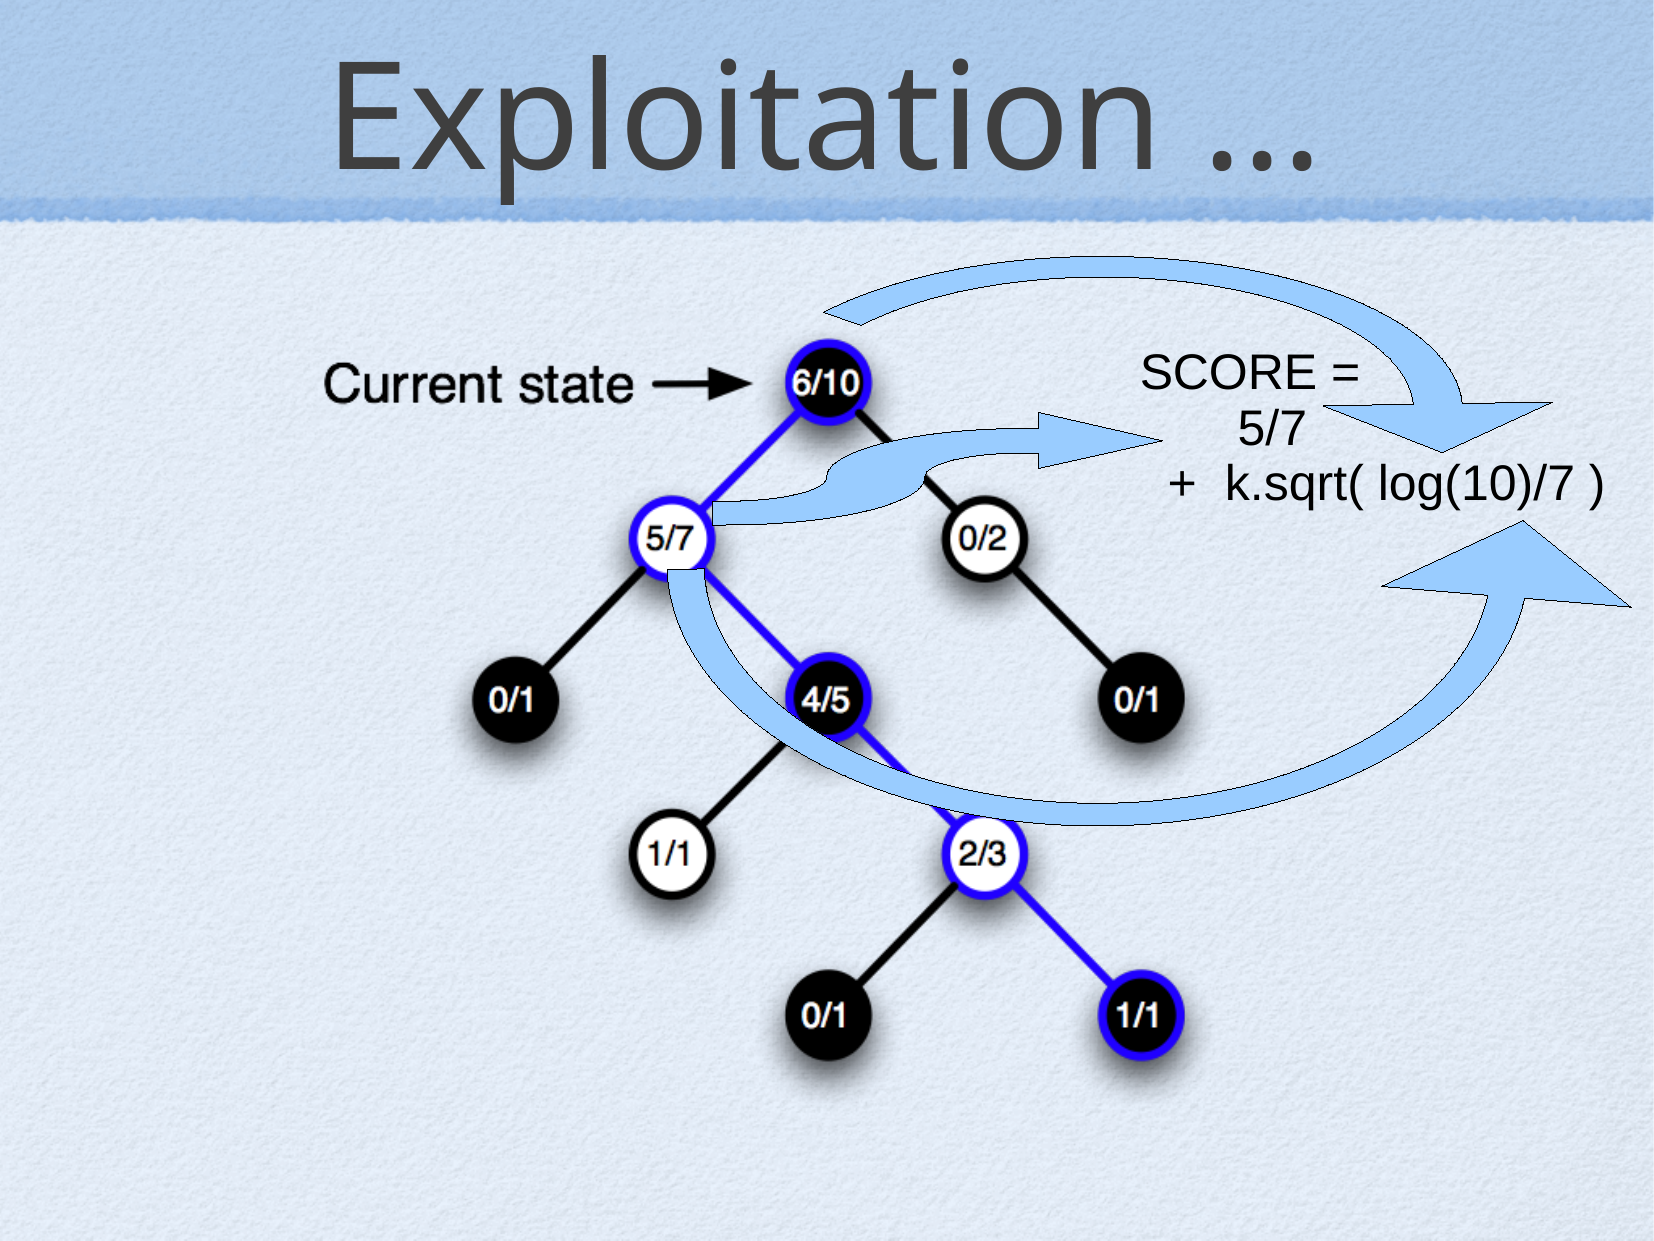

# Exploitation ...
SCORE =
 5/7
 + k.sqrt( log(10)/7 )